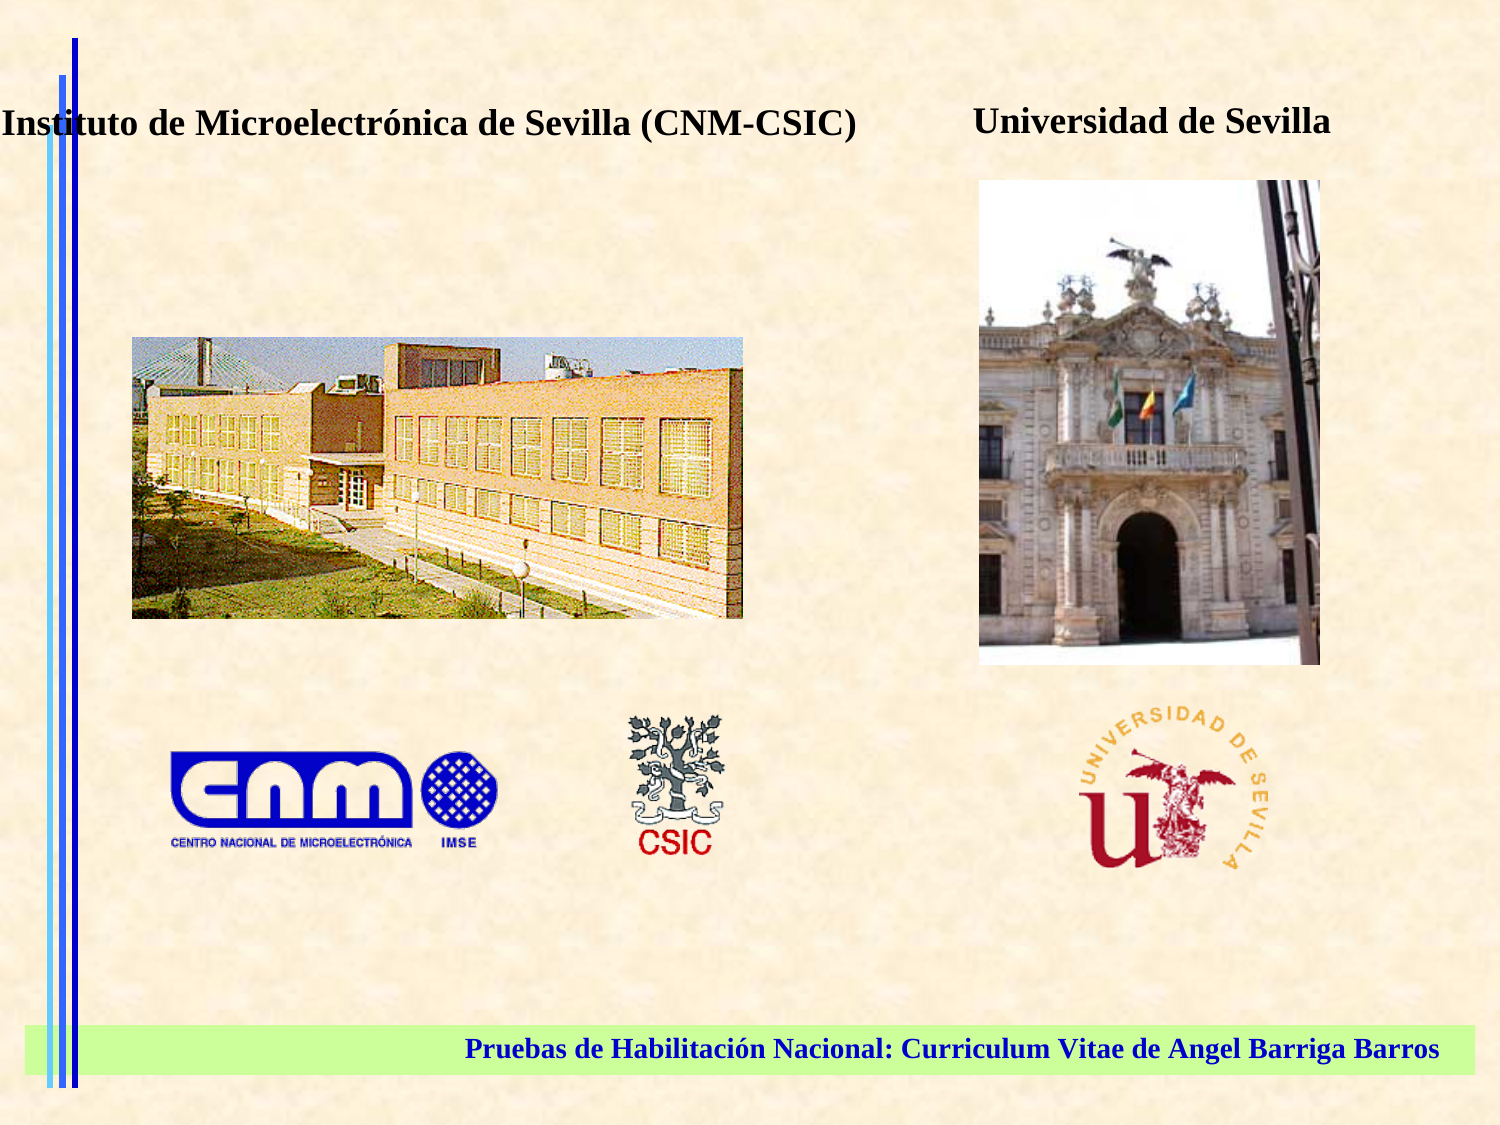

Universidad de Sevilla
Instituto de Microelectrónica de Sevilla (CNM-CSIC)